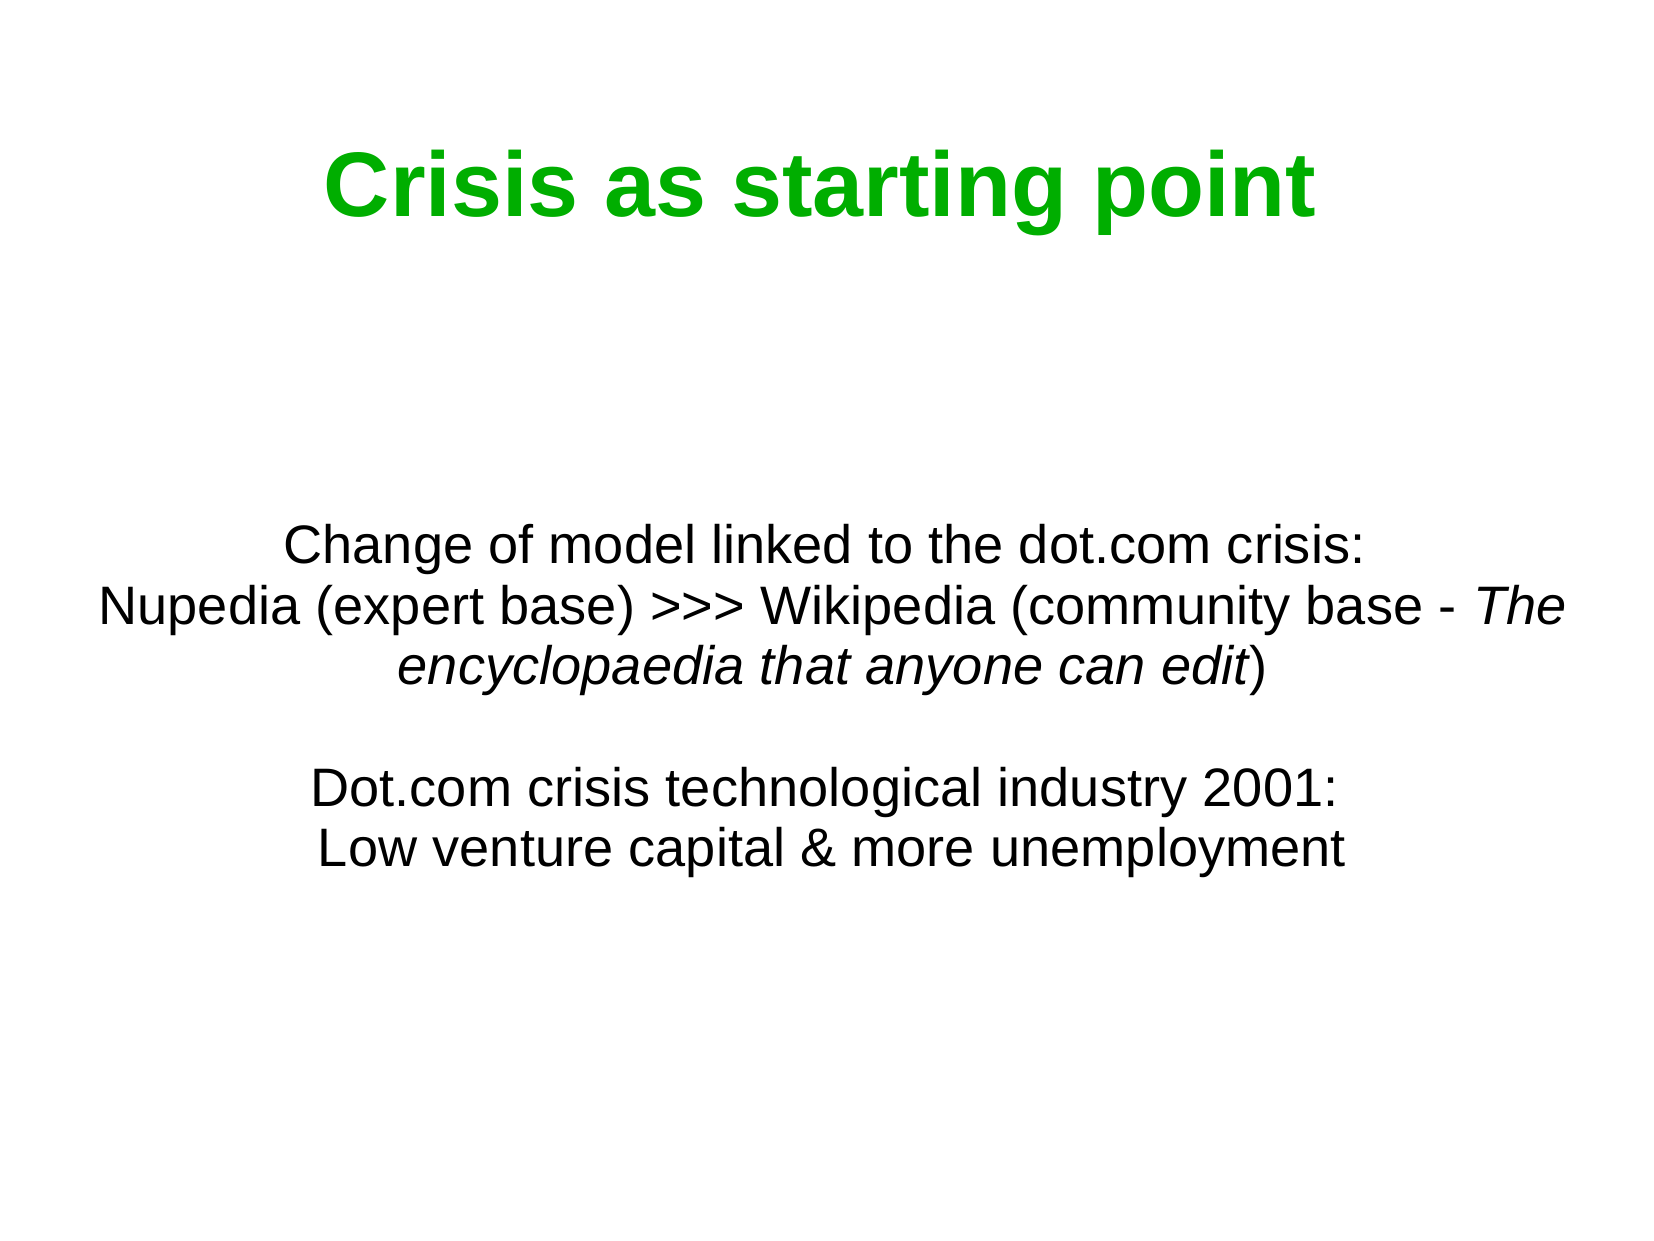

# Crisis as starting point
Change of model linked to the dot.com crisis:
Nupedia (expert base) >>> Wikipedia (community base - The encyclopaedia that anyone can edit)
Dot.com crisis technological industry 2001:
Low venture capital & more unemployment